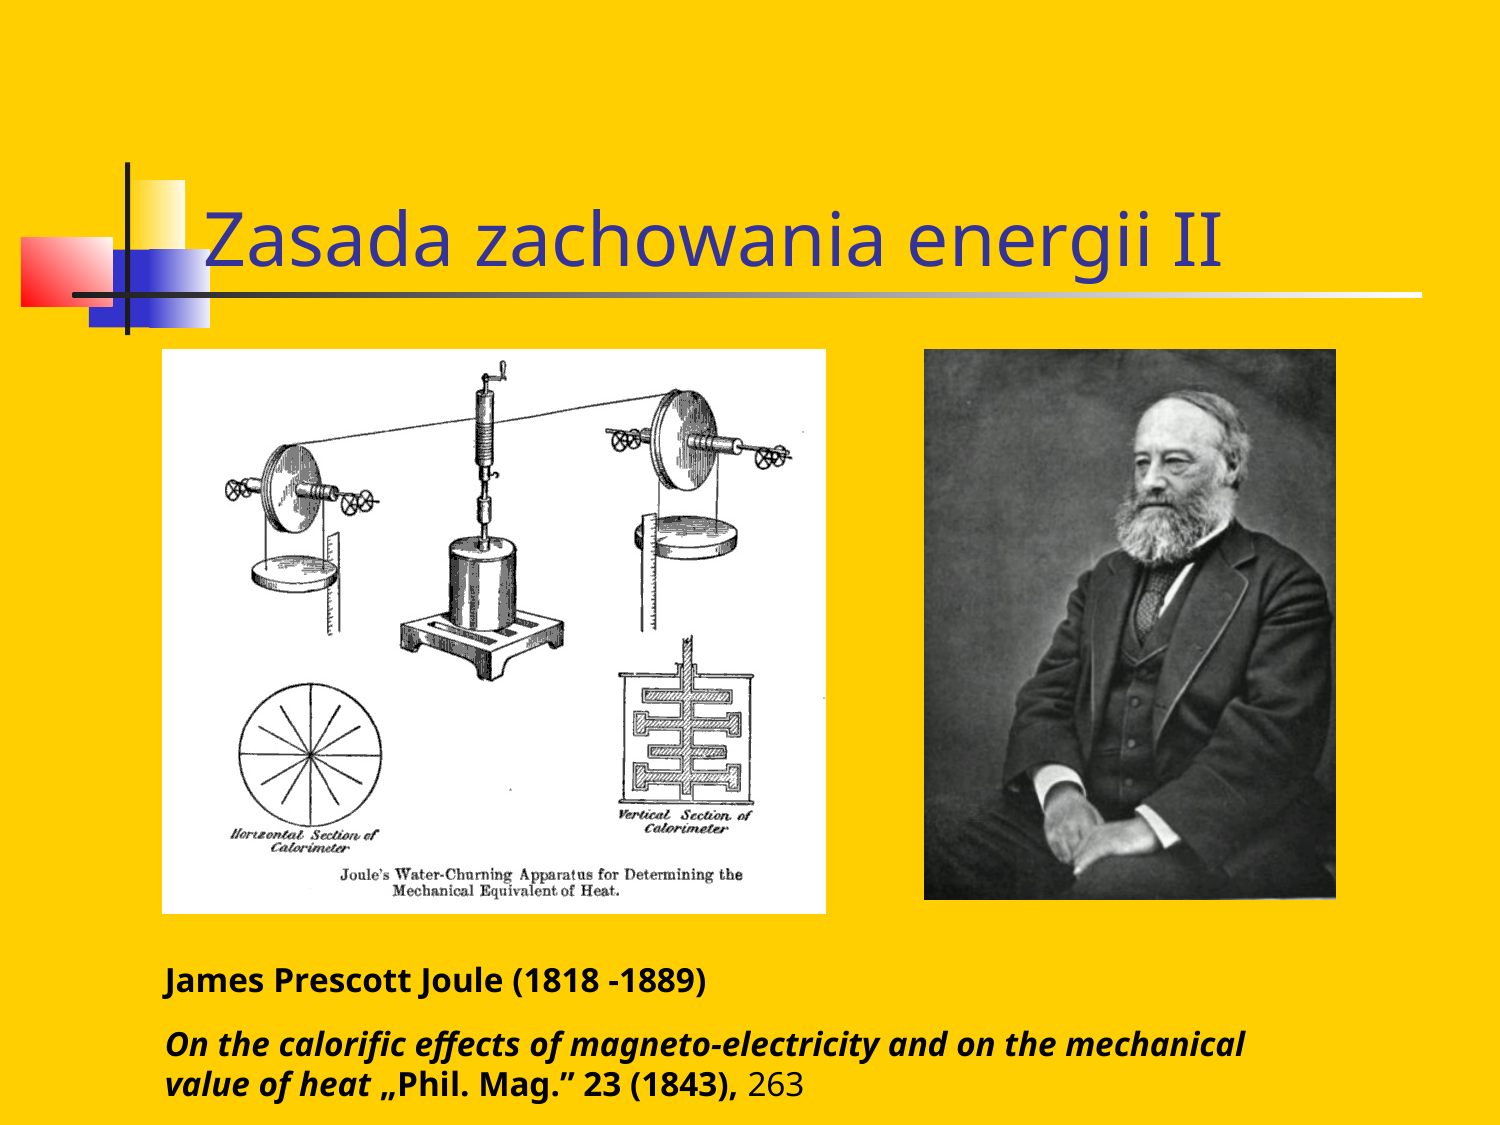

# Zasada zachowania energii II
James Prescott Joule (1818 -1889)
On the calorific effects of magneto-electricity and on the mechanical value of heat „Phil. Mag.” 23 (1843), 263